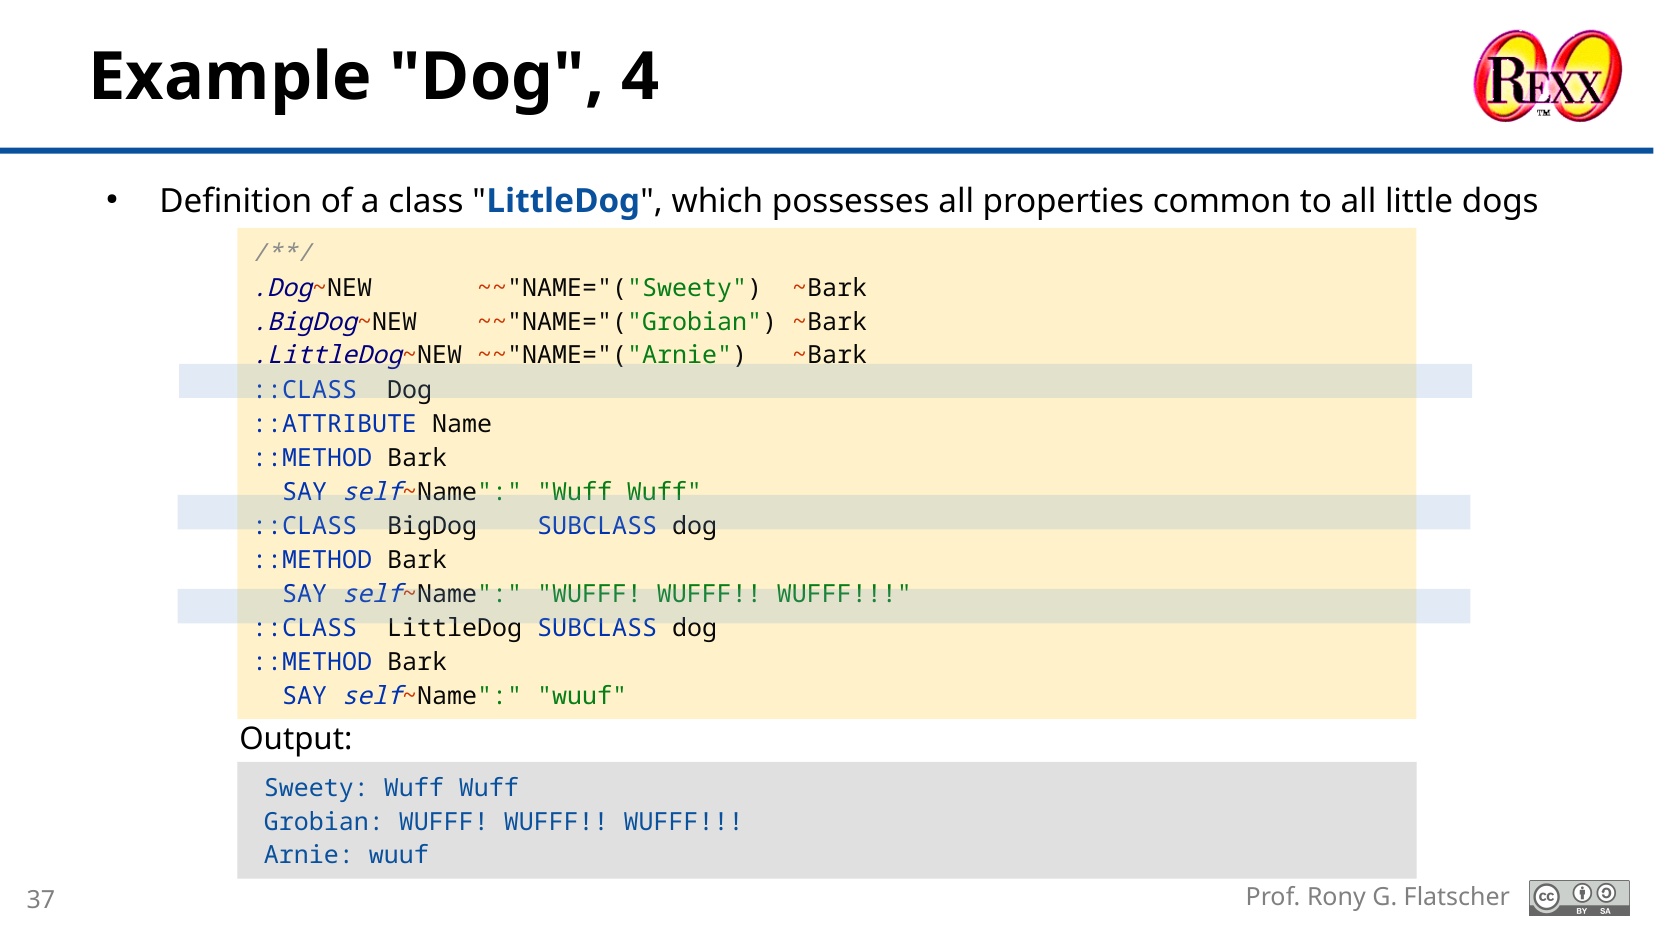

# Example "Dog", 4
Definition of a class "LittleDog", which possesses all properties common to all little dogs
/**/
.Dog~NEW ~~"NAME="("Sweety") ~Bark
.BigDog~NEW ~~"NAME="("Grobian") ~Bark
.LittleDog~NEW ~~"NAME="("Arnie") ~Bark
::CLASS Dog
::ATTRIBUTE Name
::METHOD Bark
 SAY self~Name":" "Wuff Wuff"
::CLASS BigDog SUBCLASS dog
::METHOD Bark
 SAY self~Name":" "WUFFF! WUFFF!! WUFFF!!!"
::CLASS LittleDog SUBCLASS dog
::METHOD Bark
 SAY self~Name":" "wuuf"
Output:
Sweety: Wuff Wuff
Grobian: WUFFF! WUFFF!! WUFFF!!!
Arnie: wuuf